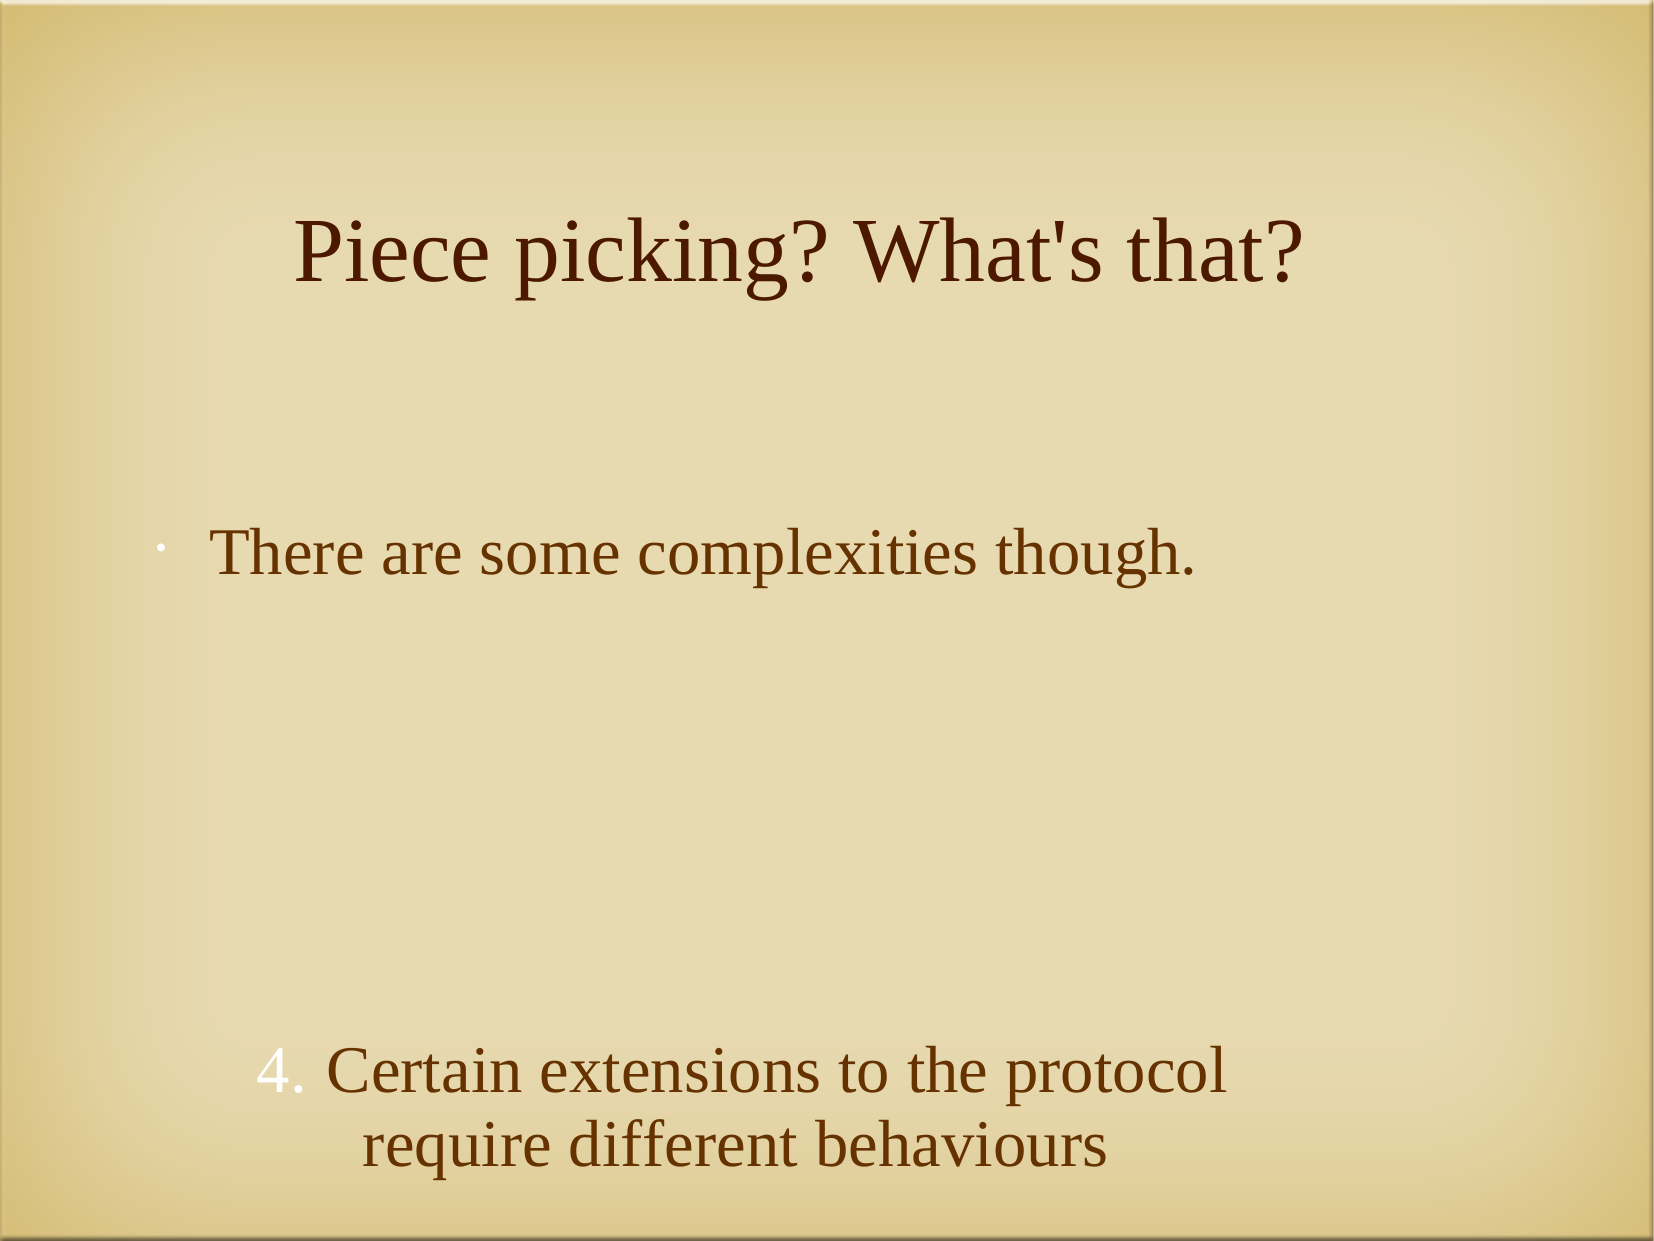

# Piece picking? What's that?
There are some complexities though.
 Certain extensions to the protocol require different behaviours